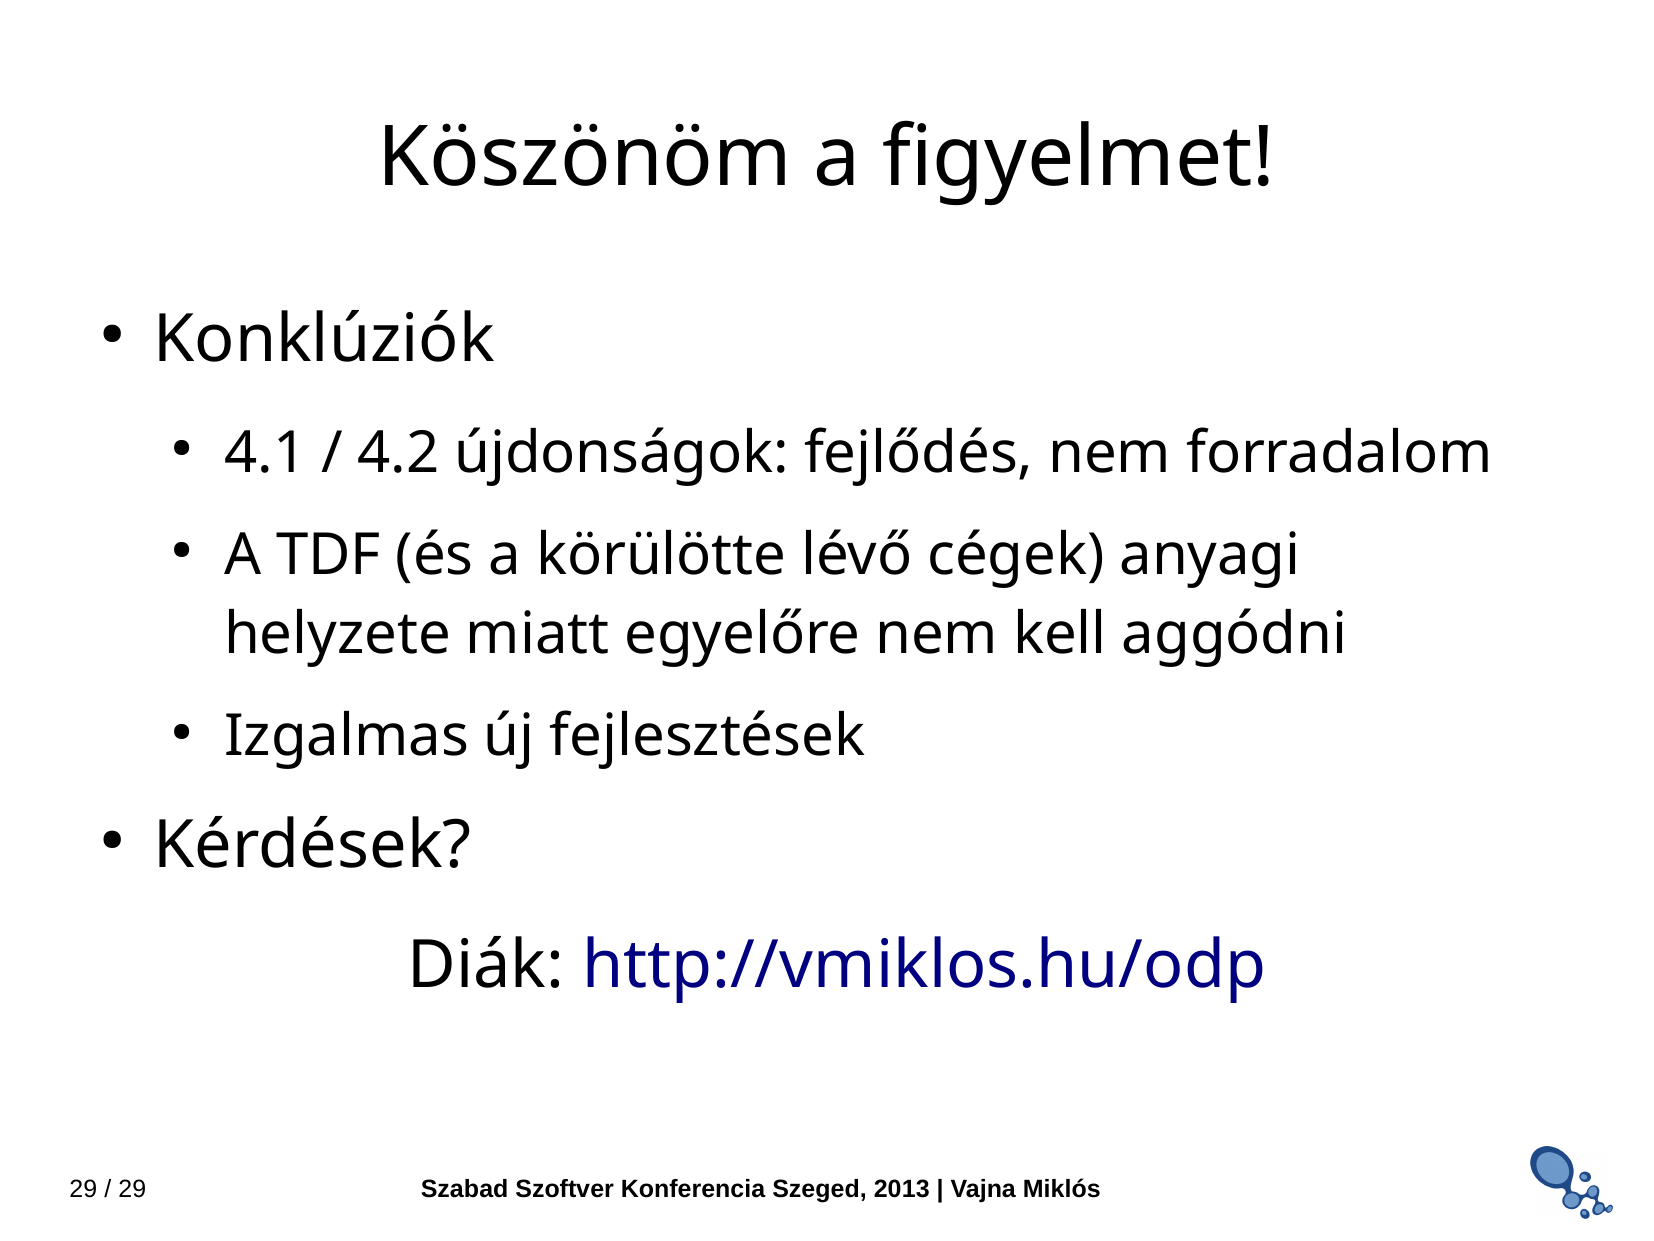

# Köszönöm a figyelmet!
Konklúziók
4.1 / 4.2 újdonságok: fejlődés, nem forradalom
A TDF (és a körülötte lévő cégek) anyagi helyzete miatt egyelőre nem kell aggódni
Izgalmas új fejlesztések
Kérdések?
Diák: http://vmiklos.hu/odp